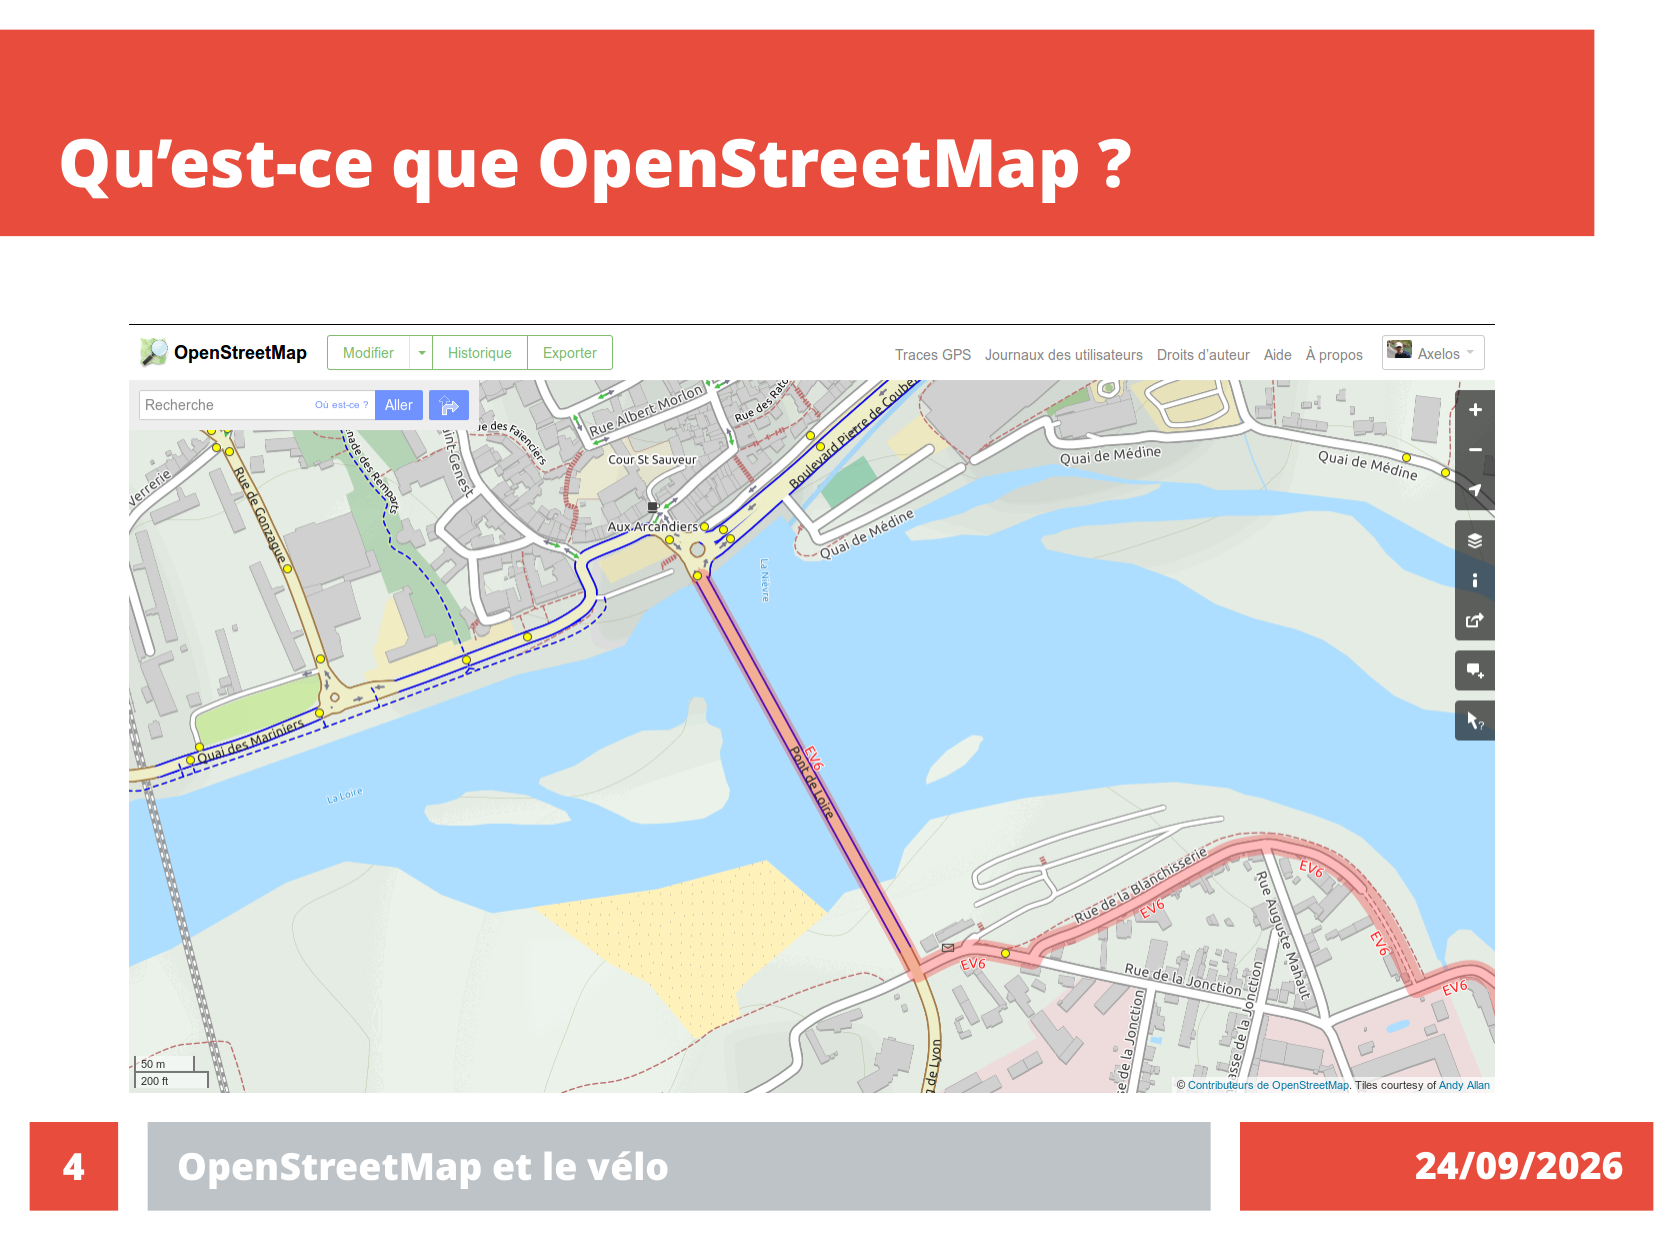

# Qu’est-ce que OpenStreetMap ?
4
OpenStreetMap et le vélo